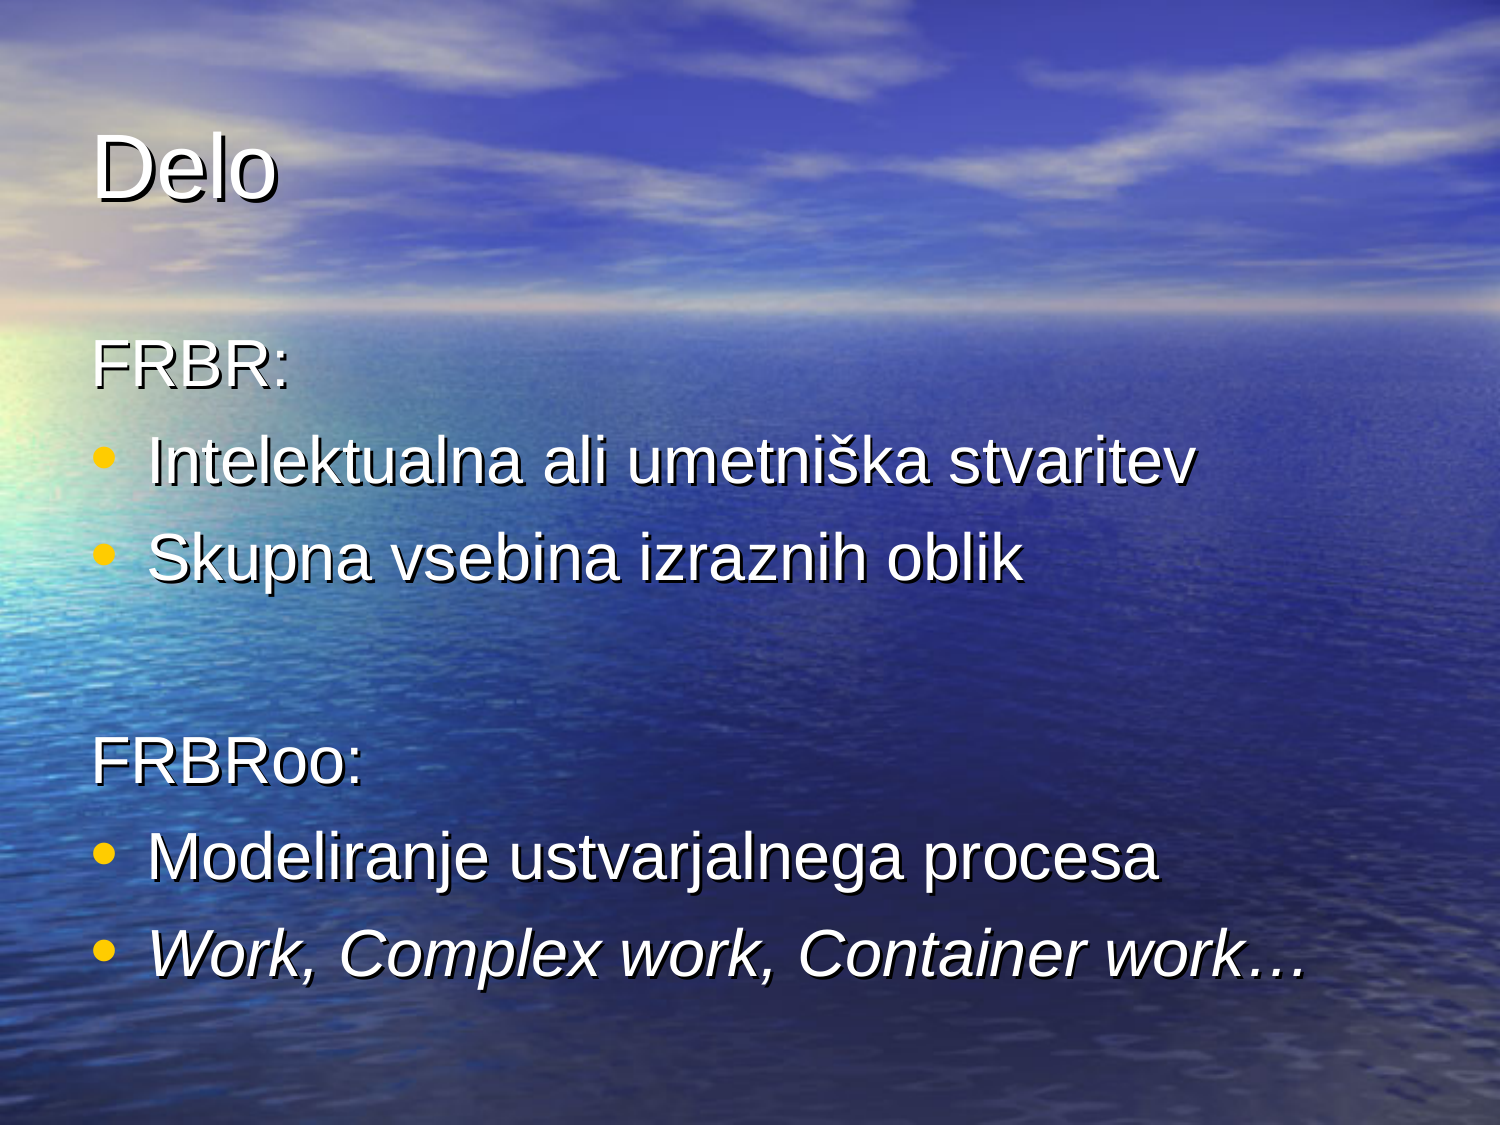

# Delo
FRBR:
Intelektualna ali umetniška stvaritev
Skupna vsebina izraznih oblik
FRBRoo:
Modeliranje ustvarjalnega procesa
Work, Complex work, Container work…